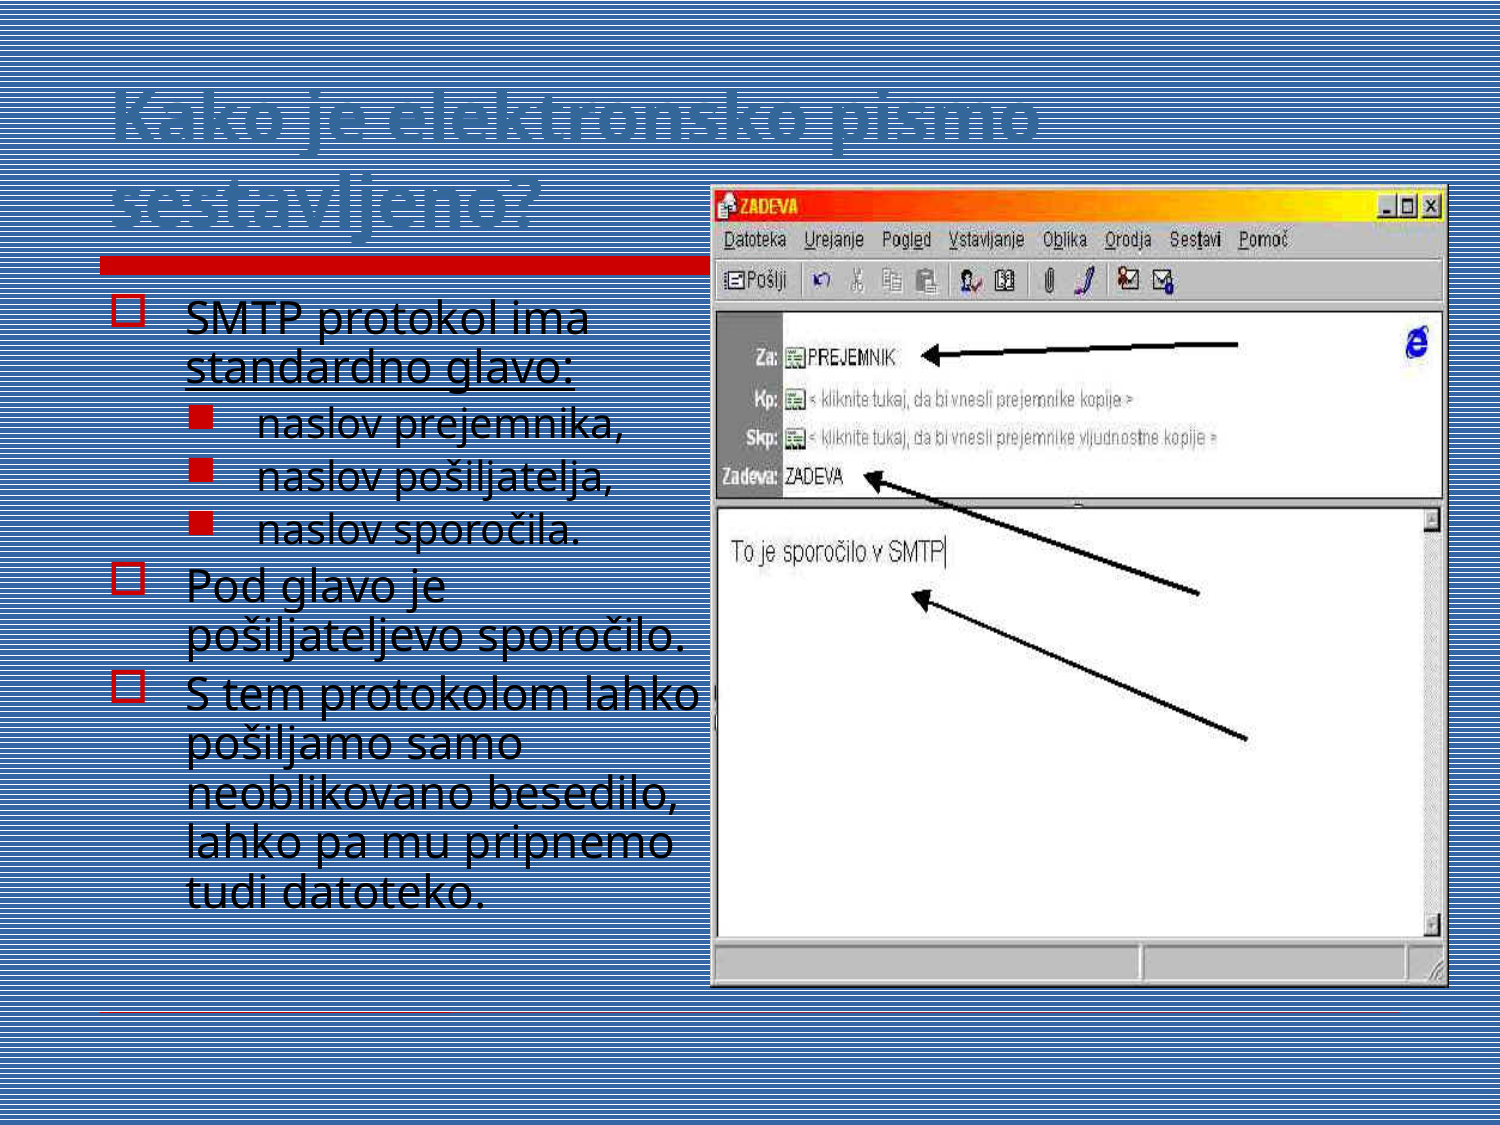

# Kako je elektronsko pismo sestavljeno?
SMTP protokol ima standardno glavo:
naslov prejemnika,
naslov pošiljatelja,
naslov sporočila.
Pod glavo je pošiljateljevo sporočilo.
S tem protokolom lahko pošiljamo samo neoblikovano besedilo, lahko pa mu pripnemo tudi datoteko.